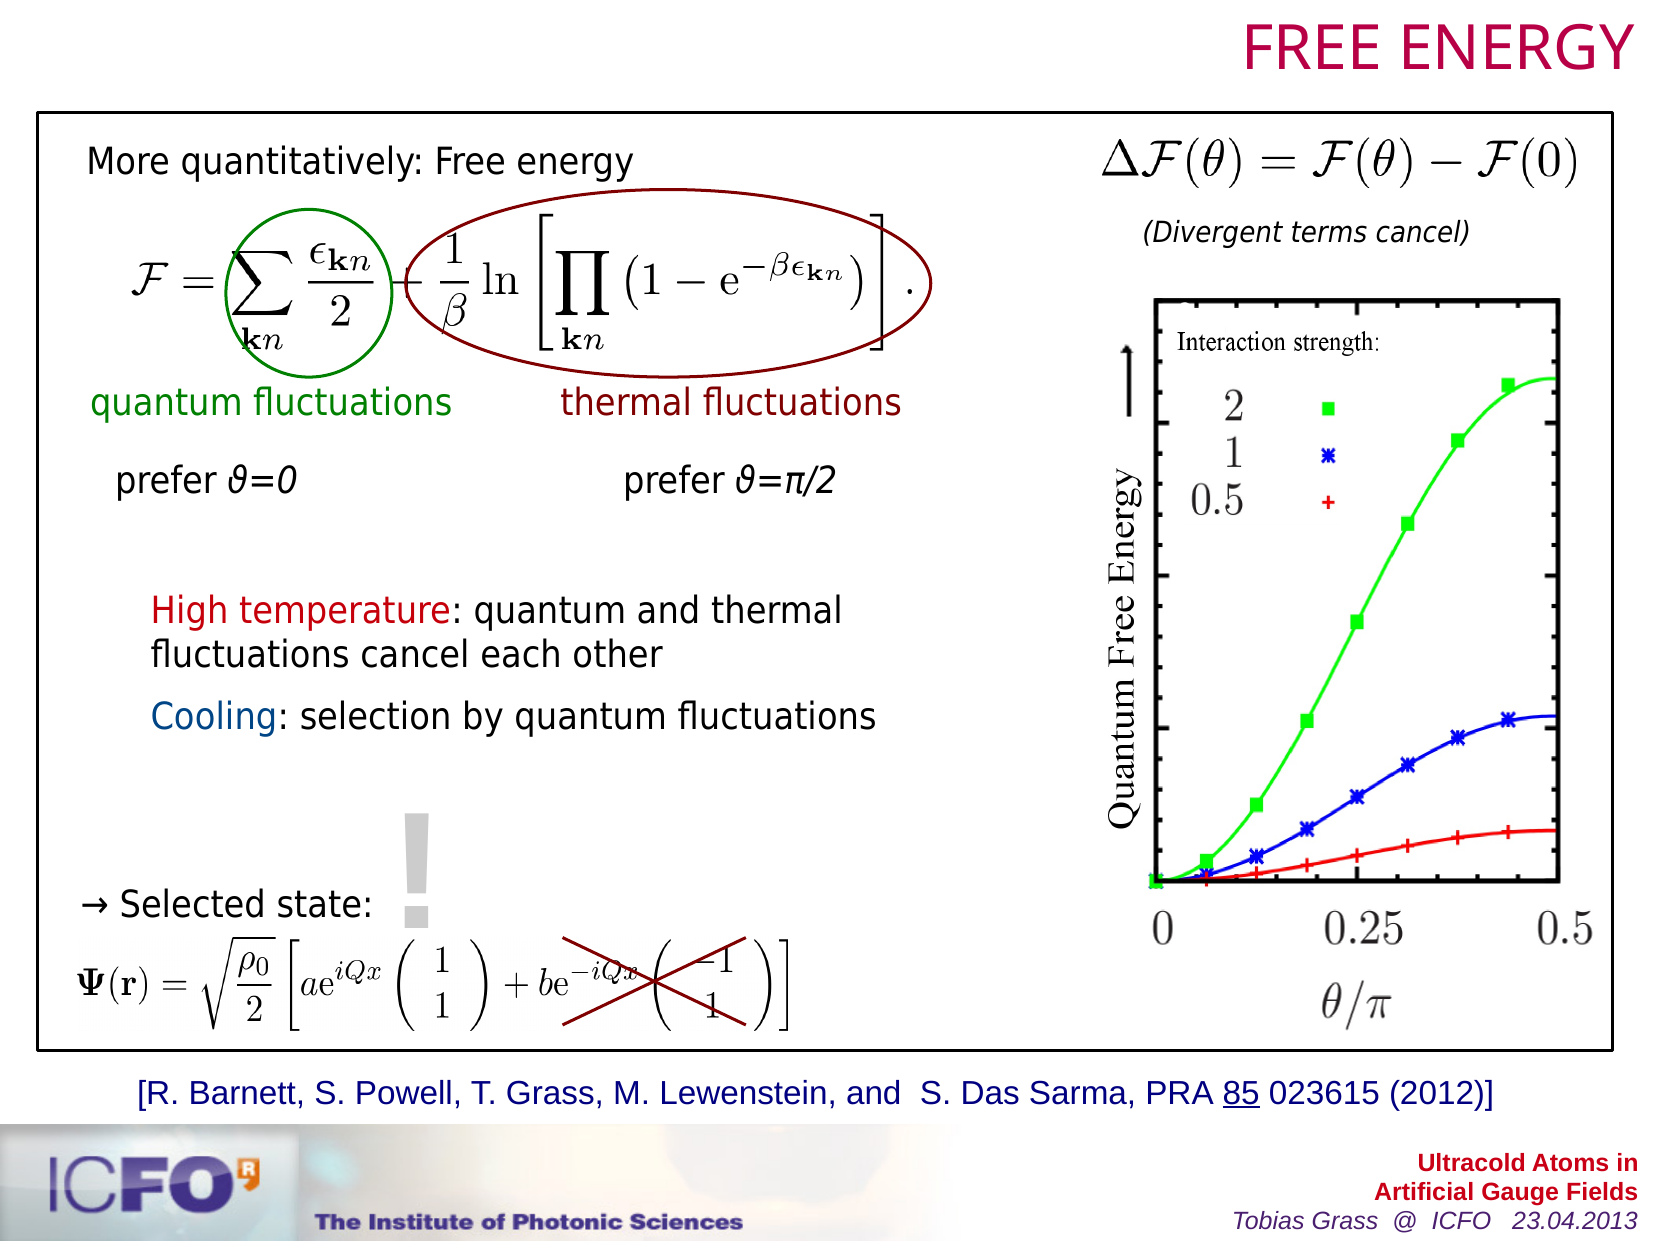

FREE ENERGY
More quantitatively: Free energy
(Divergent terms cancel)
quantum fluctuations thermal fluctuations
prefer ϑ=0
prefer ϑ=π/2
→ Selected state:
High temperature: quantum and thermal fluctuations cancel each other
Cooling: selection by quantum fluctuations
!
[R. Barnett, S. Powell, T. Grass, M. Lewenstein, and S. Das Sarma, PRA 85 023615 (2012)]
Ultracold Atoms in
Artificial Gauge Fields
Tobias Grass @ ICFO 23.04.2013